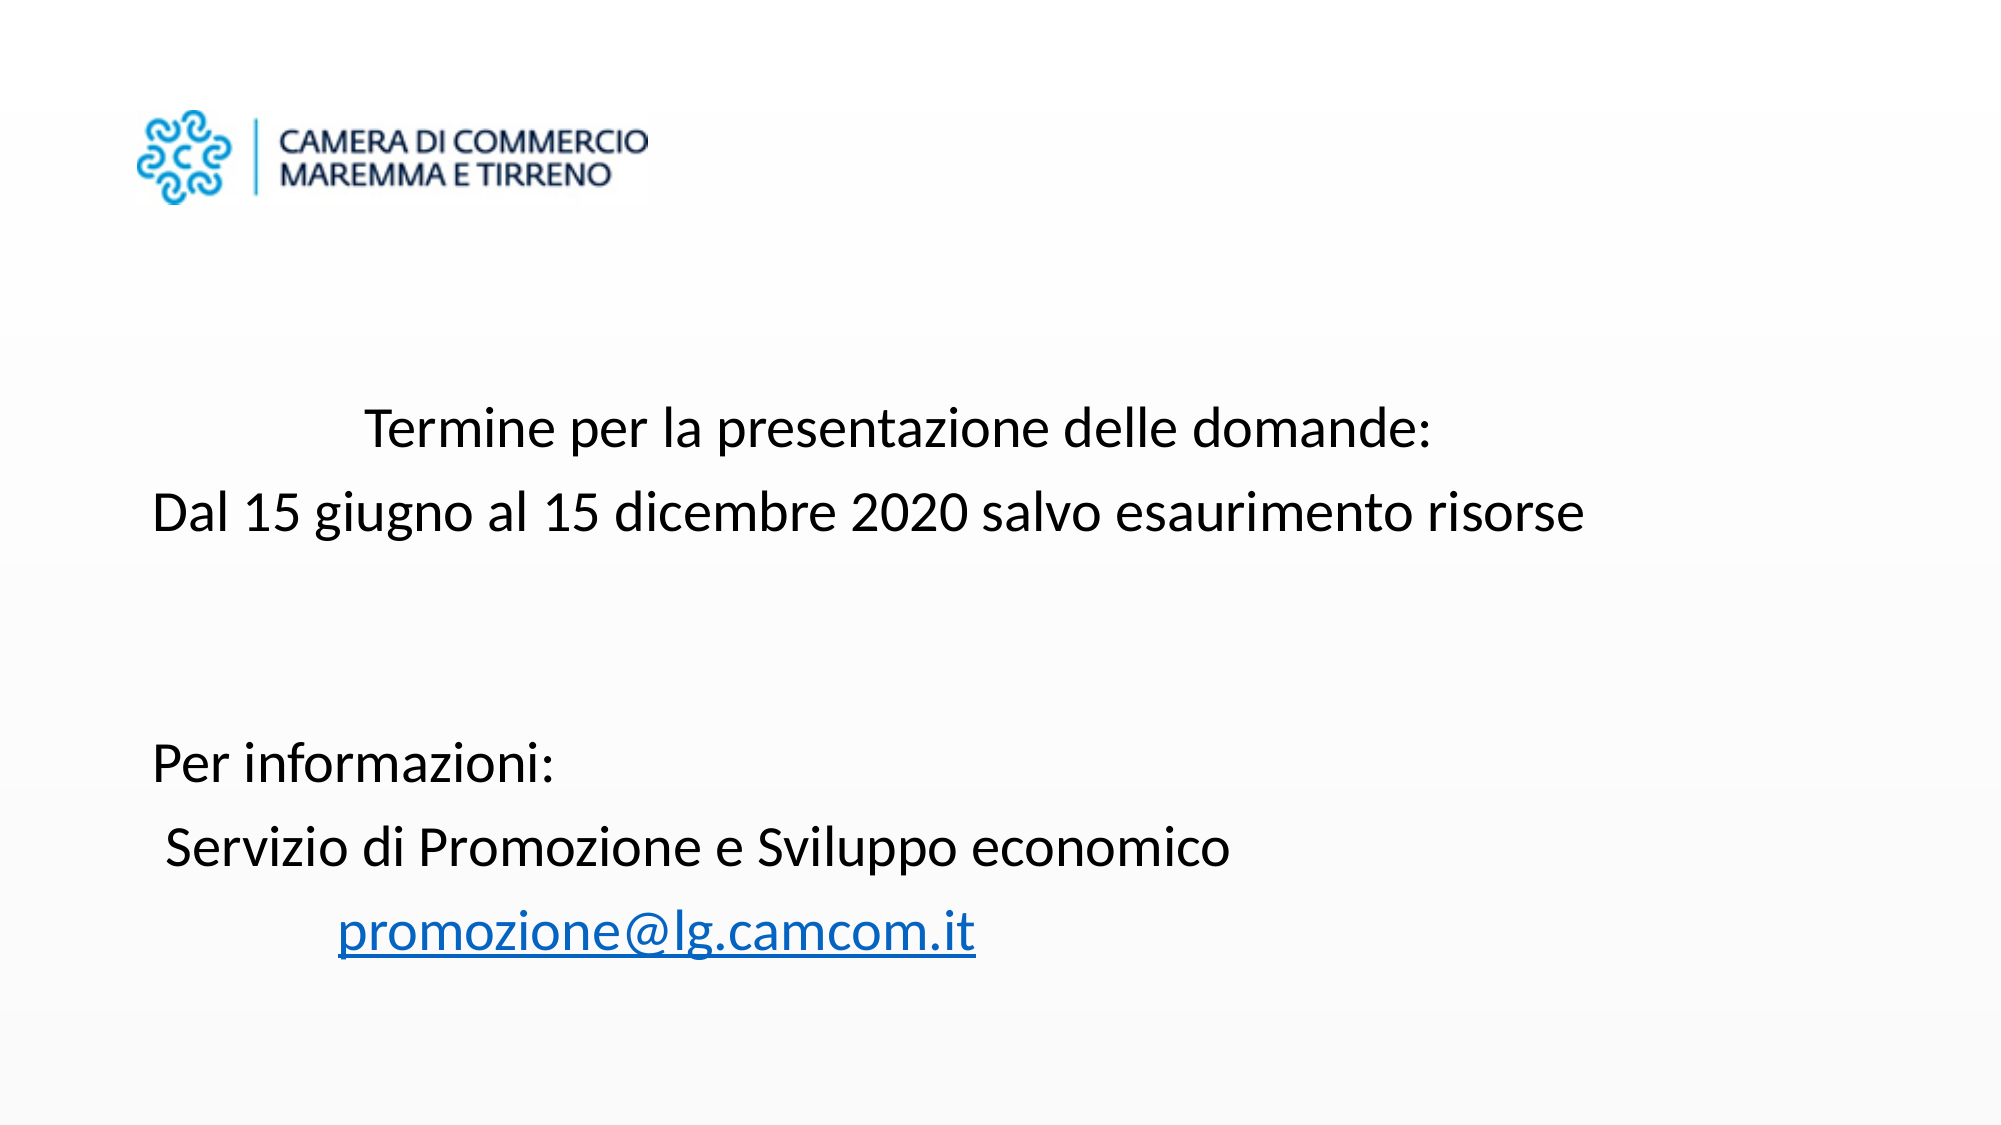

# Termine per la presentazione delle domande:
Dal 15 giugno al 15 dicembre 2020 salvo esaurimento risorse
Per informazioni:
 Servizio di Promozione e Sviluppo economico
			promozione@lg.camcom.it